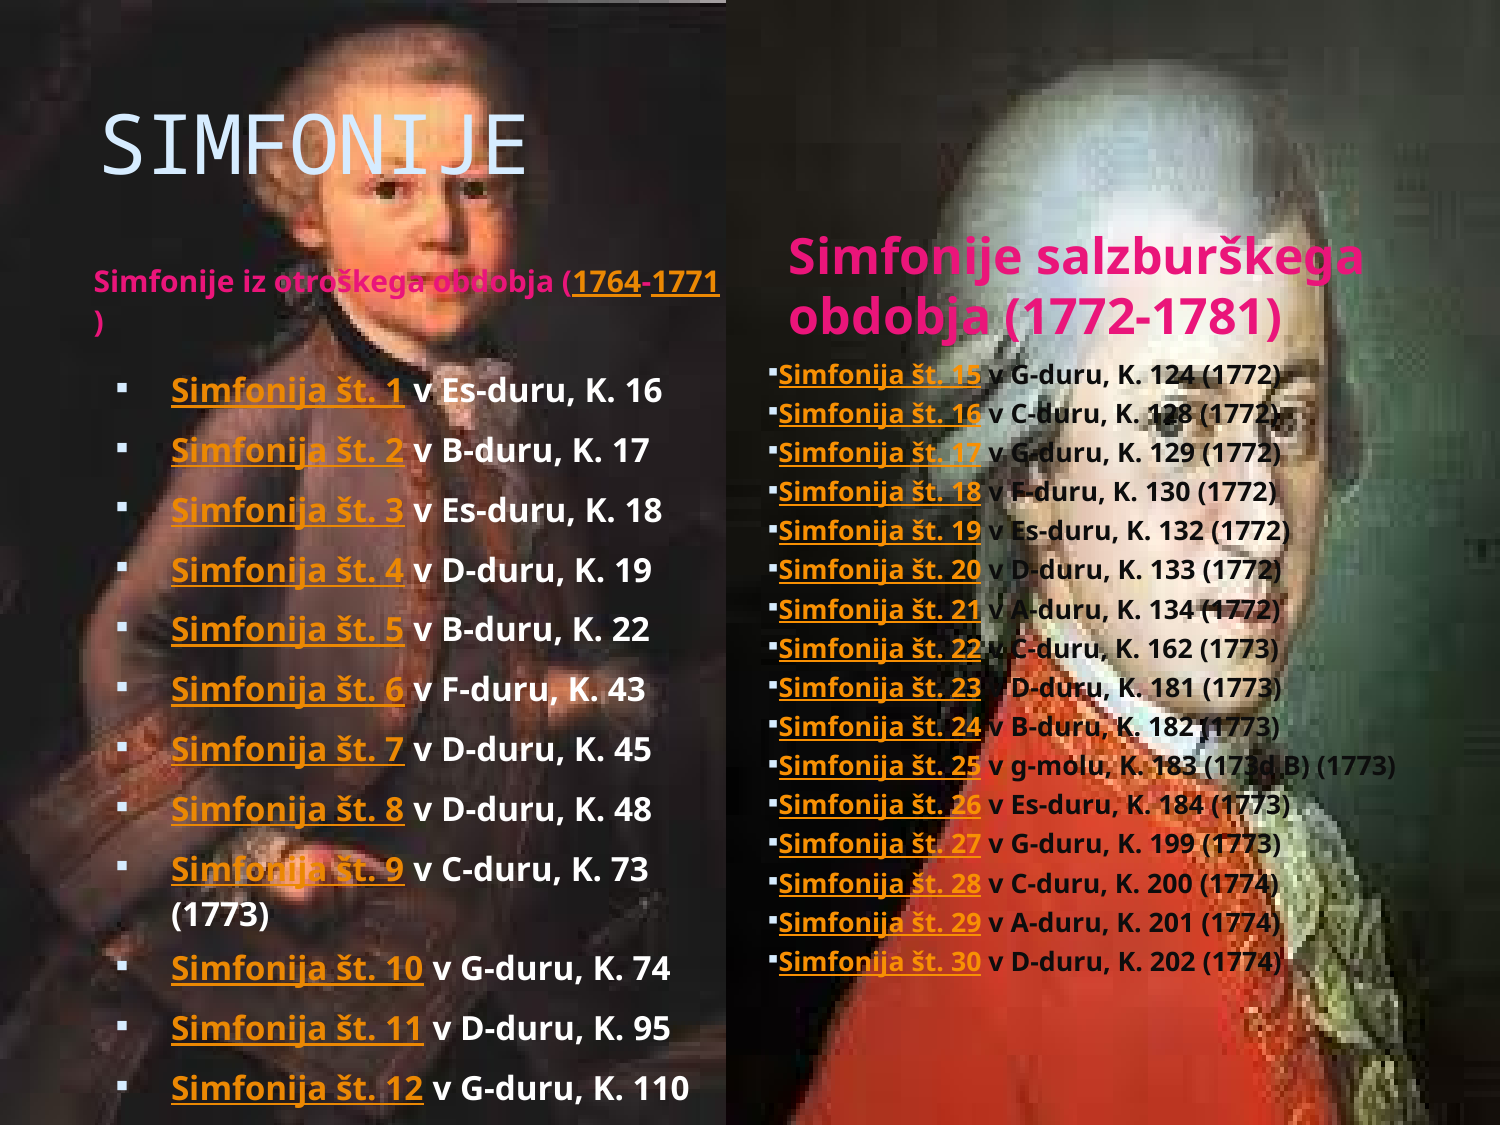

# SIMFONIJE
Simfonije salzburškega obdobja (1772-1781)
Simfonije iz otroškega obdobja (1764-1771)
Simfonija št. 15 v G-duru, K. 124 (1772)
Simfonija št. 16 v C-duru, K. 128 (1772)
Simfonija št. 17 v G-duru, K. 129 (1772)
Simfonija št. 18 v F-duru, K. 130 (1772)
Simfonija št. 19 v Es-duru, K. 132 (1772)
Simfonija št. 20 v D-duru, K. 133 (1772)
Simfonija št. 21 v A-duru, K. 134 (1772)
Simfonija št. 22 v C-duru, K. 162 (1773)
Simfonija št. 23 v D-duru, K. 181 (1773)
Simfonija št. 24 v B-duru, K. 182 (1773)
Simfonija št. 25 v g-molu, K. 183 (173d B) (1773)
Simfonija št. 26 v Es-duru, K. 184 (1773)
Simfonija št. 27 v G-duru, K. 199 (1773)
Simfonija št. 28 v C-duru, K. 200 (1774)
Simfonija št. 29 v A-duru, K. 201 (1774)
Simfonija št. 30 v D-duru, K. 202 (1774)
Simfonija št. 1 v Es-duru, K. 16
Simfonija št. 2 v B-duru, K. 17
Simfonija št. 3 v Es-duru, K. 18
Simfonija št. 4 v D-duru, K. 19
Simfonija št. 5 v B-duru, K. 22
Simfonija št. 6 v F-duru, K. 43
Simfonija št. 7 v D-duru, K. 45
Simfonija št. 8 v D-duru, K. 48
Simfonija št. 9 v C-duru, K. 73 (1773)
Simfonija št. 10 v G-duru, K. 74
Simfonija št. 11 v D-duru, K. 95
Simfonija št. 12 v G-duru, K. 110
Simfonija št. 13 v F-duru, K. 112
Simfonija št. 14 v A-duru, K. 114